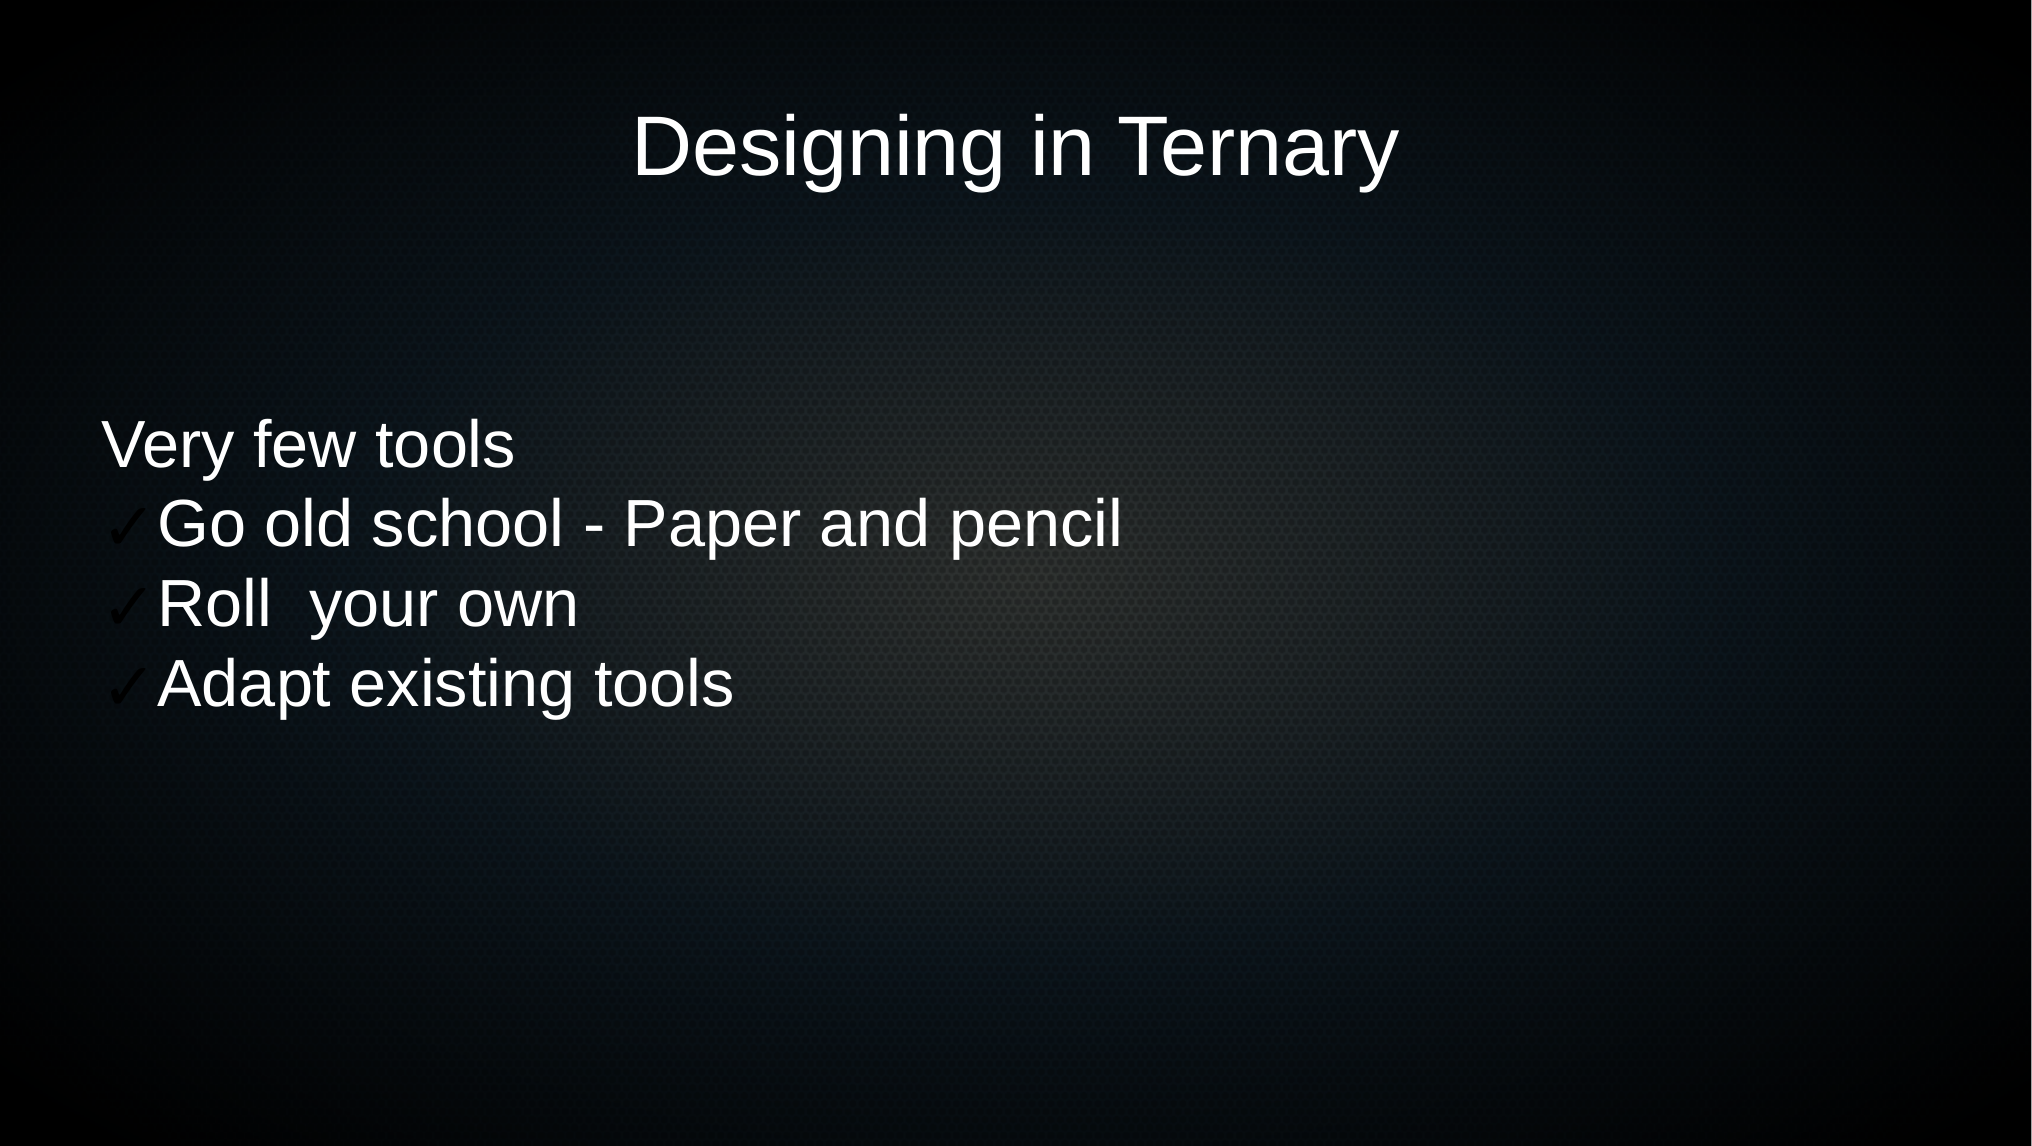

Designing in Ternary
Very few tools
Go old school - Paper and pencil
Roll your own
Adapt existing tools